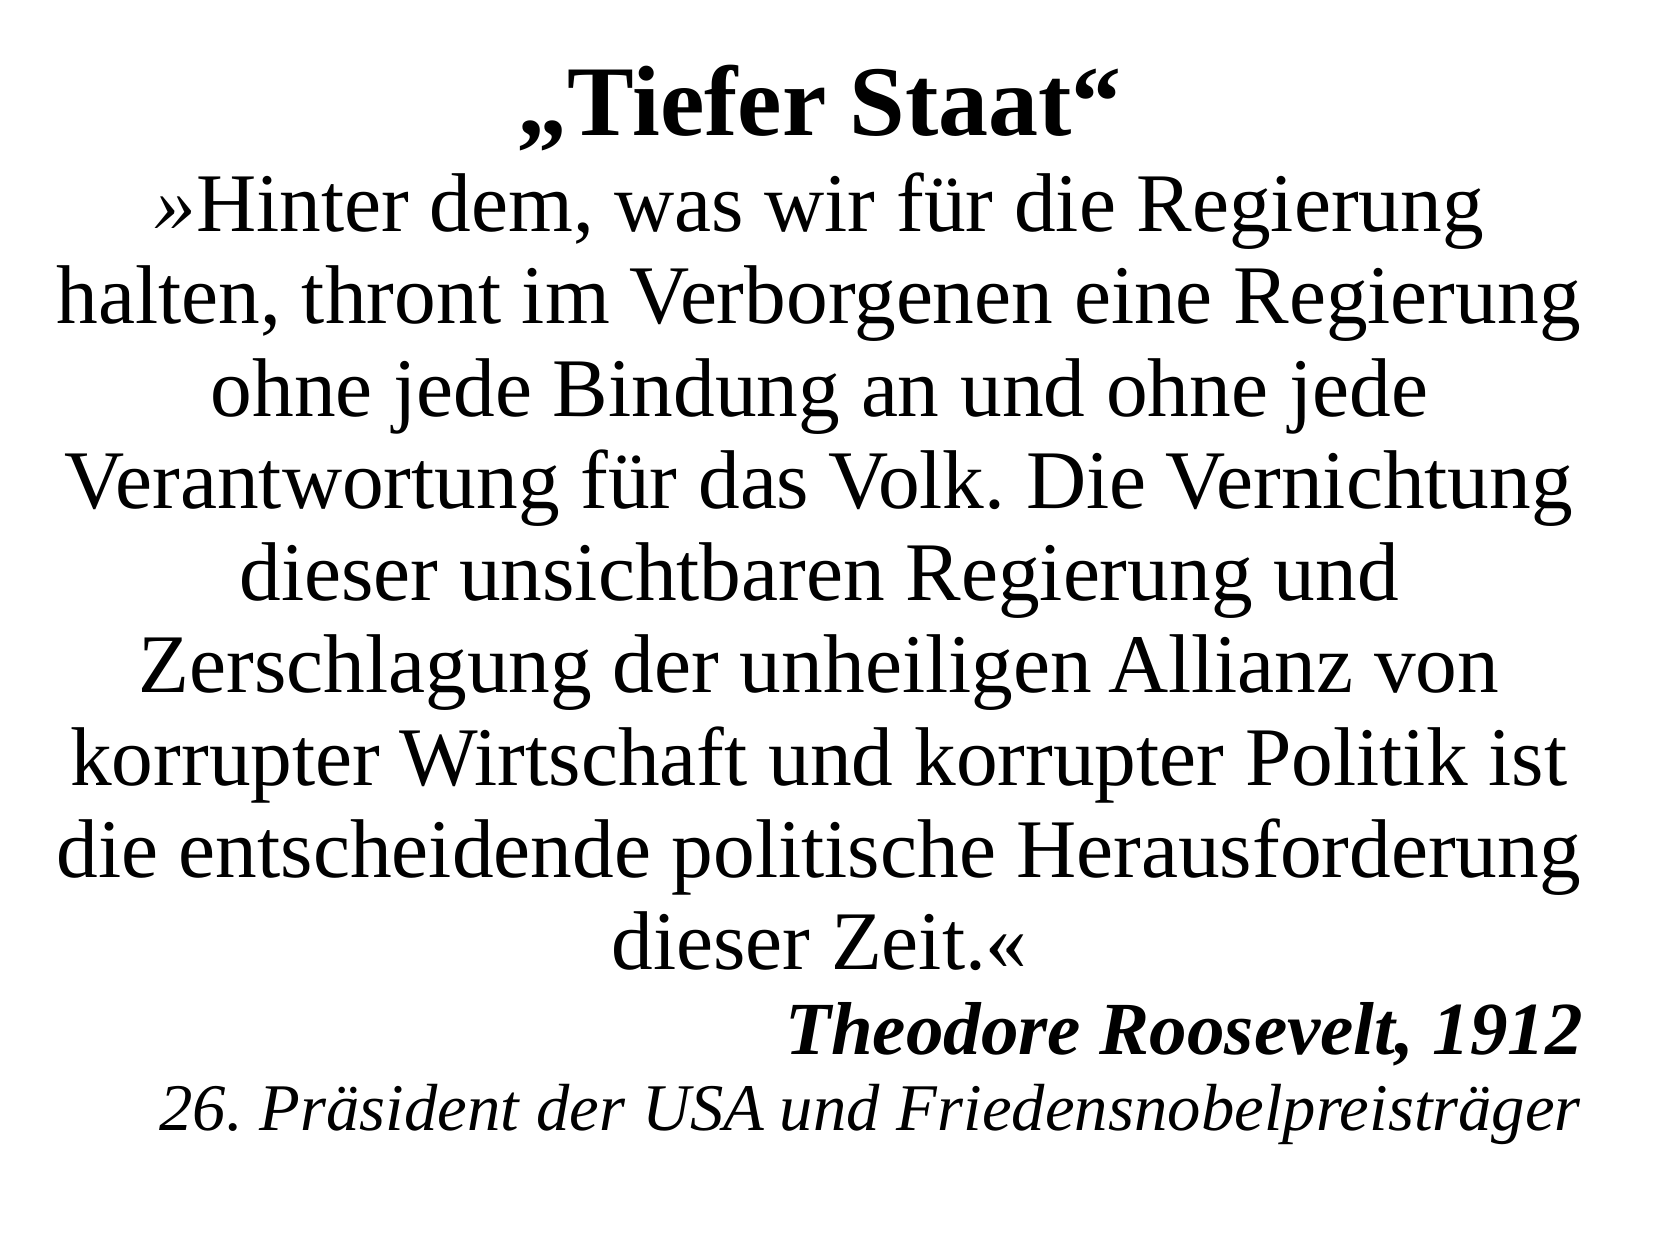

„Tiefer Staat“
»Hinter dem, was wir für die Regierung halten, thront im Verborgenen eine Regierung ohne jede Bindung an und ohne jede Verantwortung für das Volk. Die Vernichtung dieser unsichtbaren Regierung und Zerschlagung der unheiligen Allianz von korrupter Wirtschaft und korrupter Politik ist die entscheidende politische Herausforderung dieser Zeit.«
Theodore Roosevelt, 1912
26. Präsident der USA und Friedensnobelpreisträger